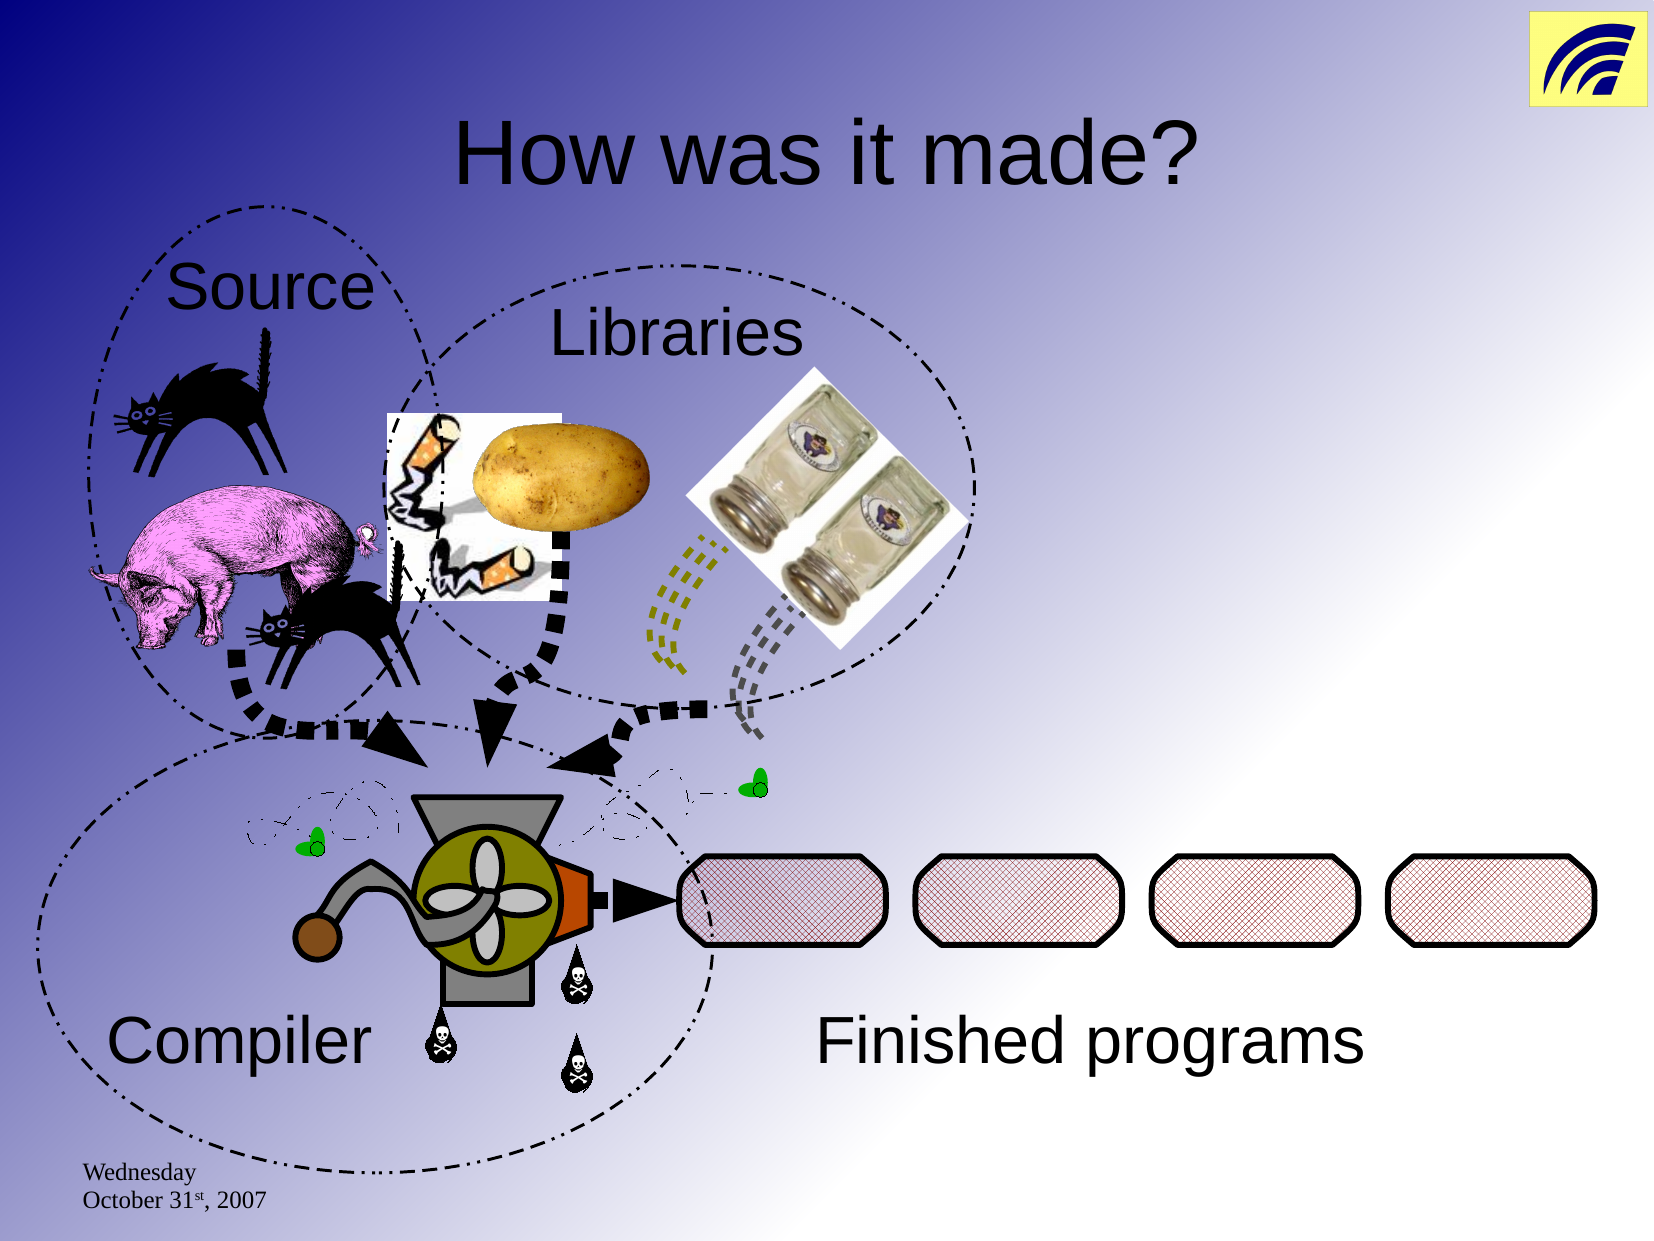

# How was it made?
Source
Libraries

Compiler
Finished programs

